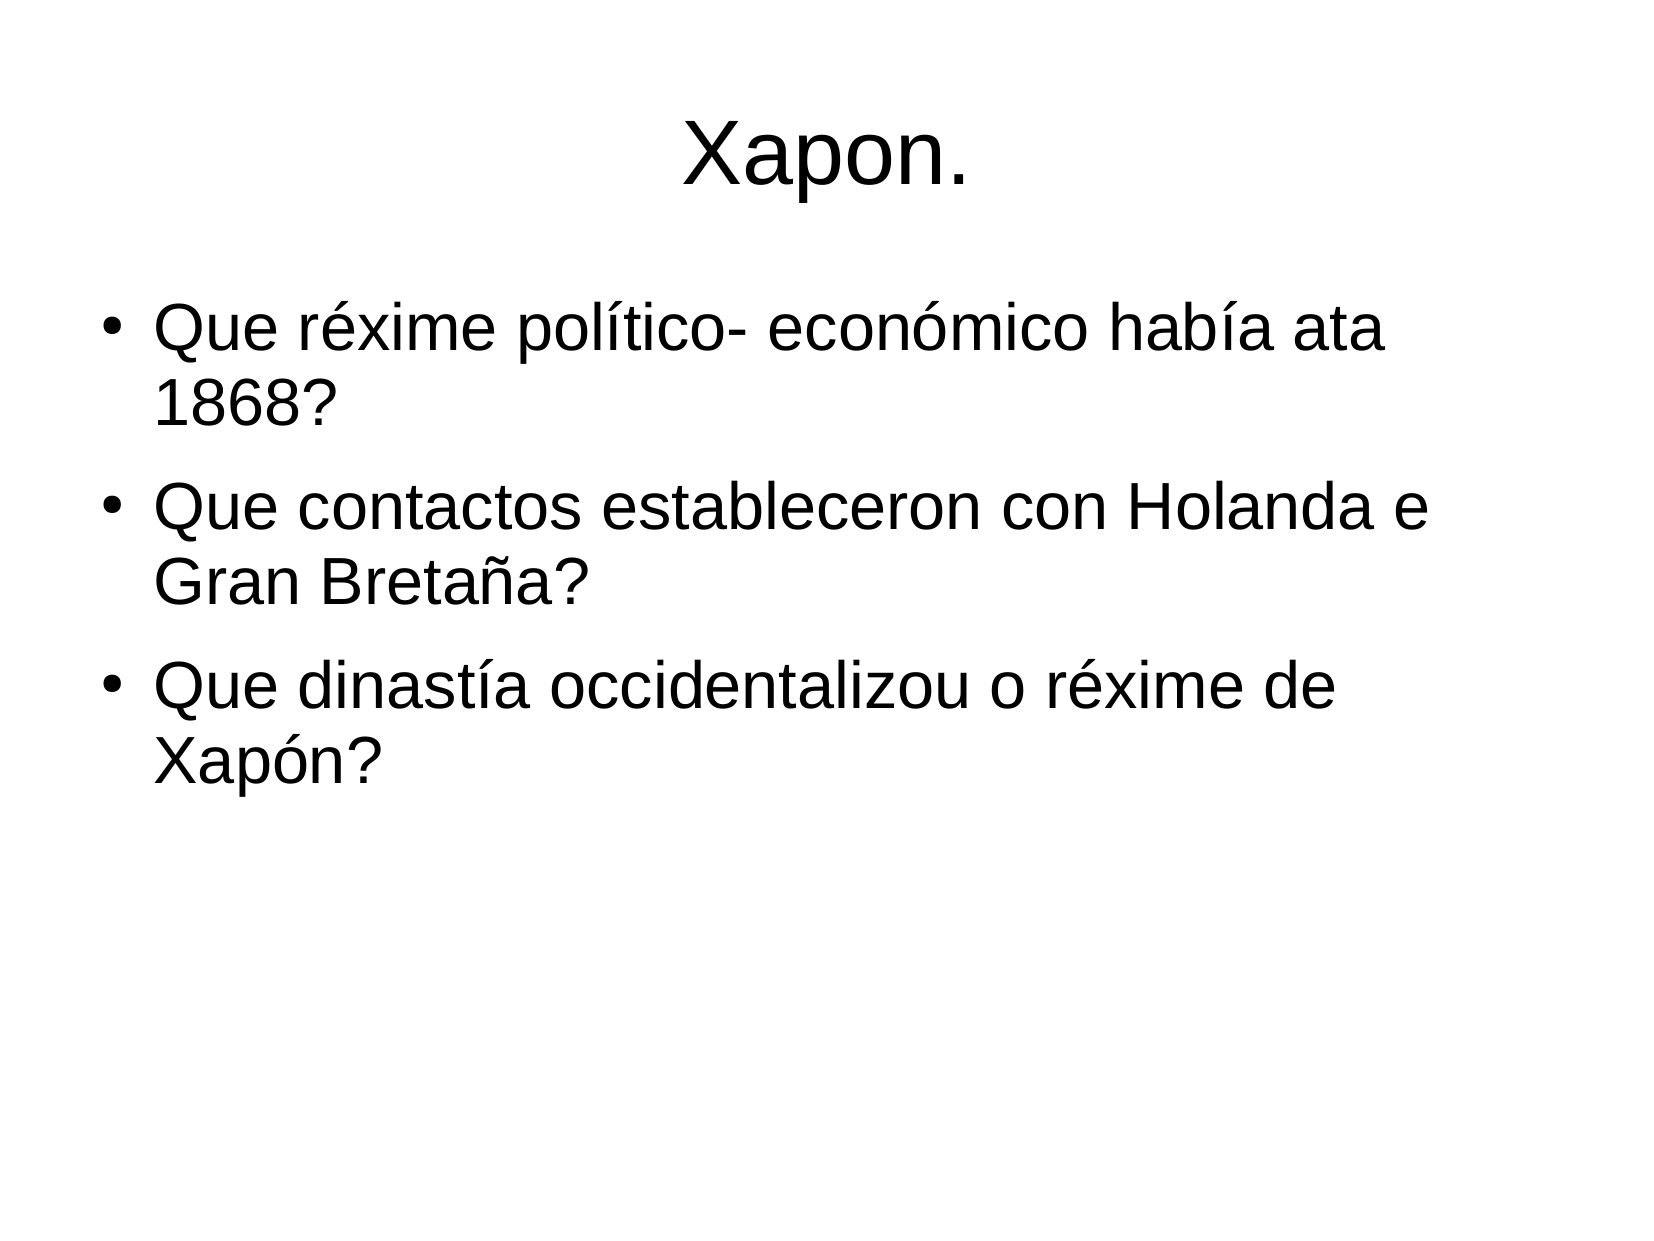

# Xapon.
Que réxime político- económico había ata 1868?
Que contactos estableceron con Holanda e Gran Bretaña?
Que dinastía occidentalizou o réxime de Xapón?